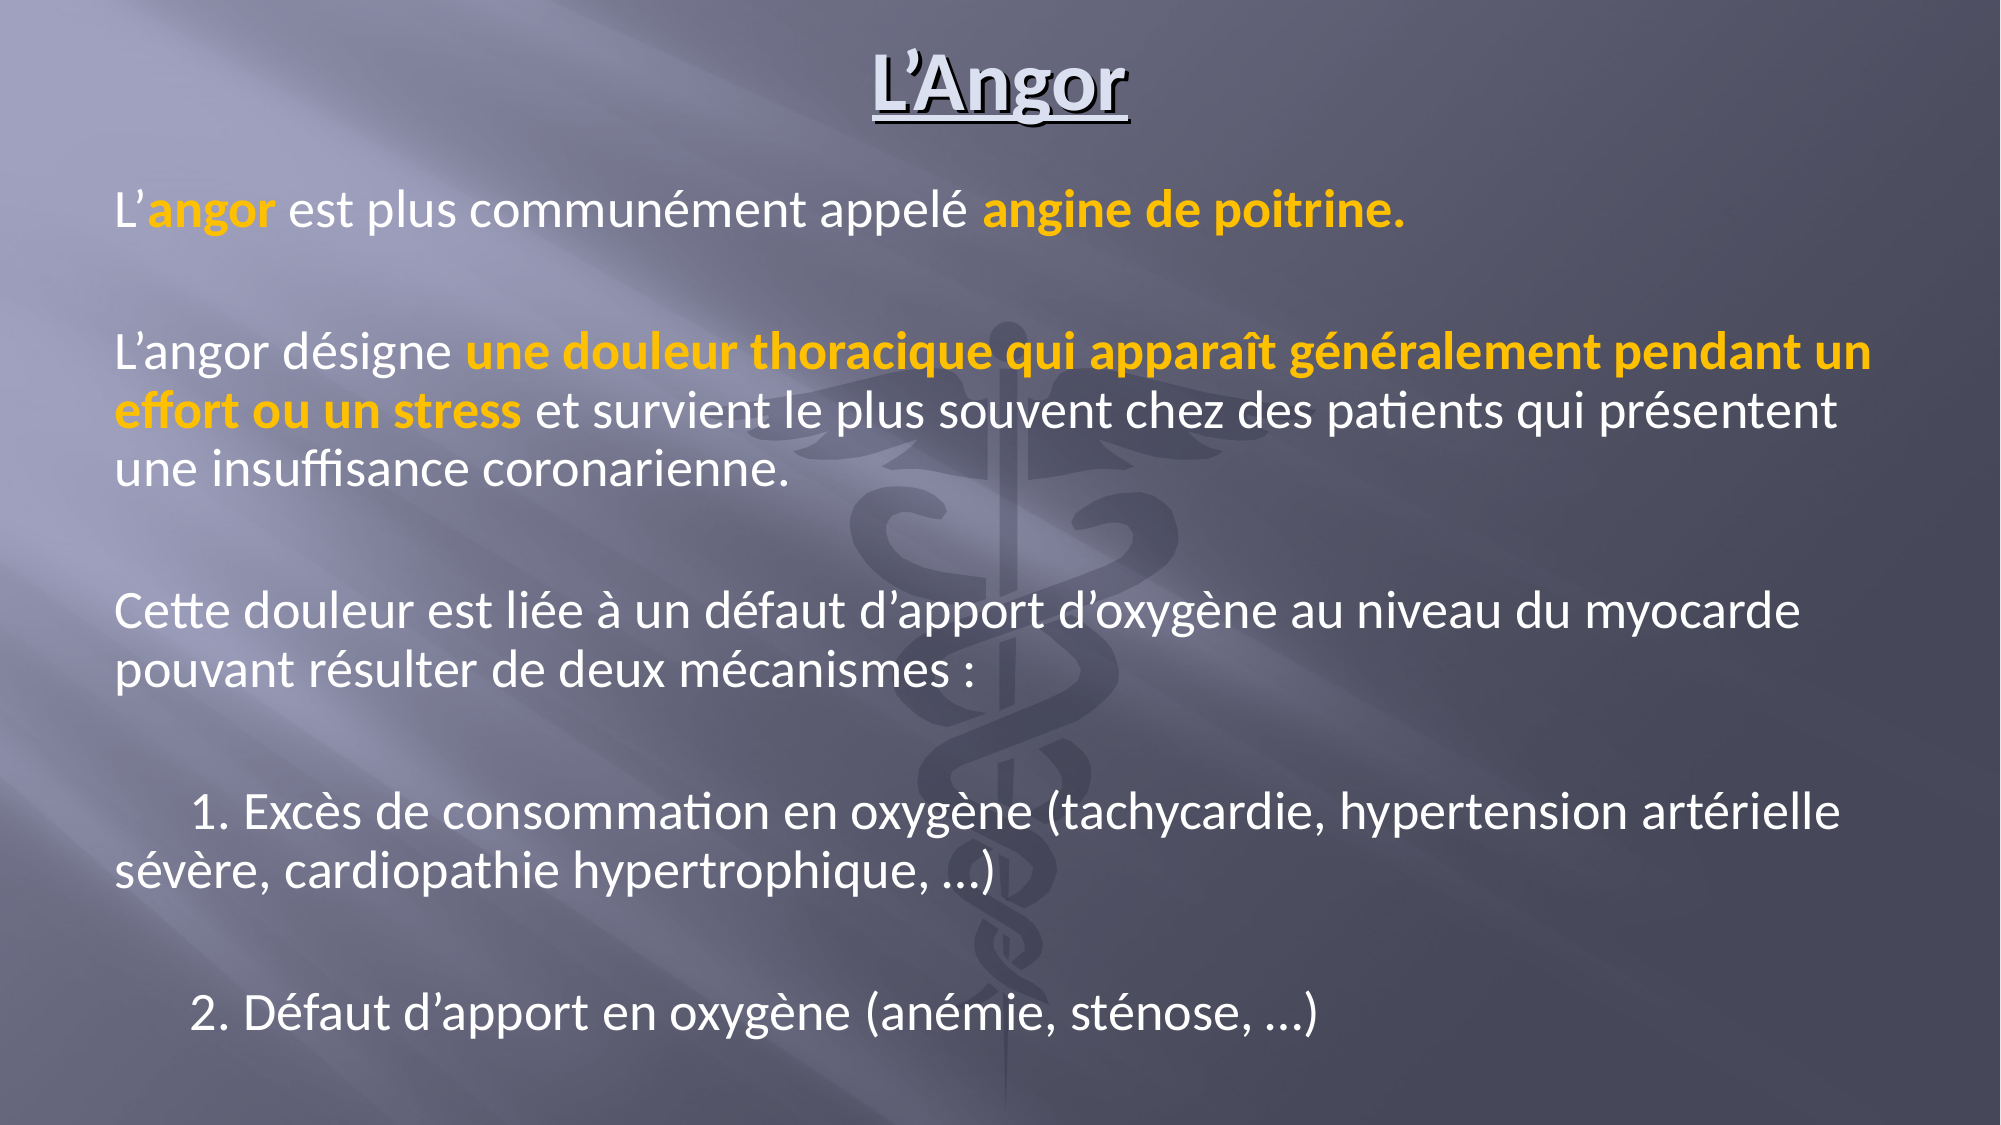

L’Angor
# L’angor est plus communément appelé angine de poitrine.
L’angor désigne une douleur thoracique qui apparaît généralement pendant un effort ou un stress et survient le plus souvent chez des patients qui présentent une insuffisance coronarienne.
Cette douleur est liée à un défaut d’apport d’oxygène au niveau du myocarde pouvant résulter de deux mécanismes :
	1. Excès de consommation en oxygène (tachycardie, hypertension artérielle 	sévère, cardiopathie hypertrophique, …)
	2. Défaut d’apport en oxygène (anémie, sténose, …)